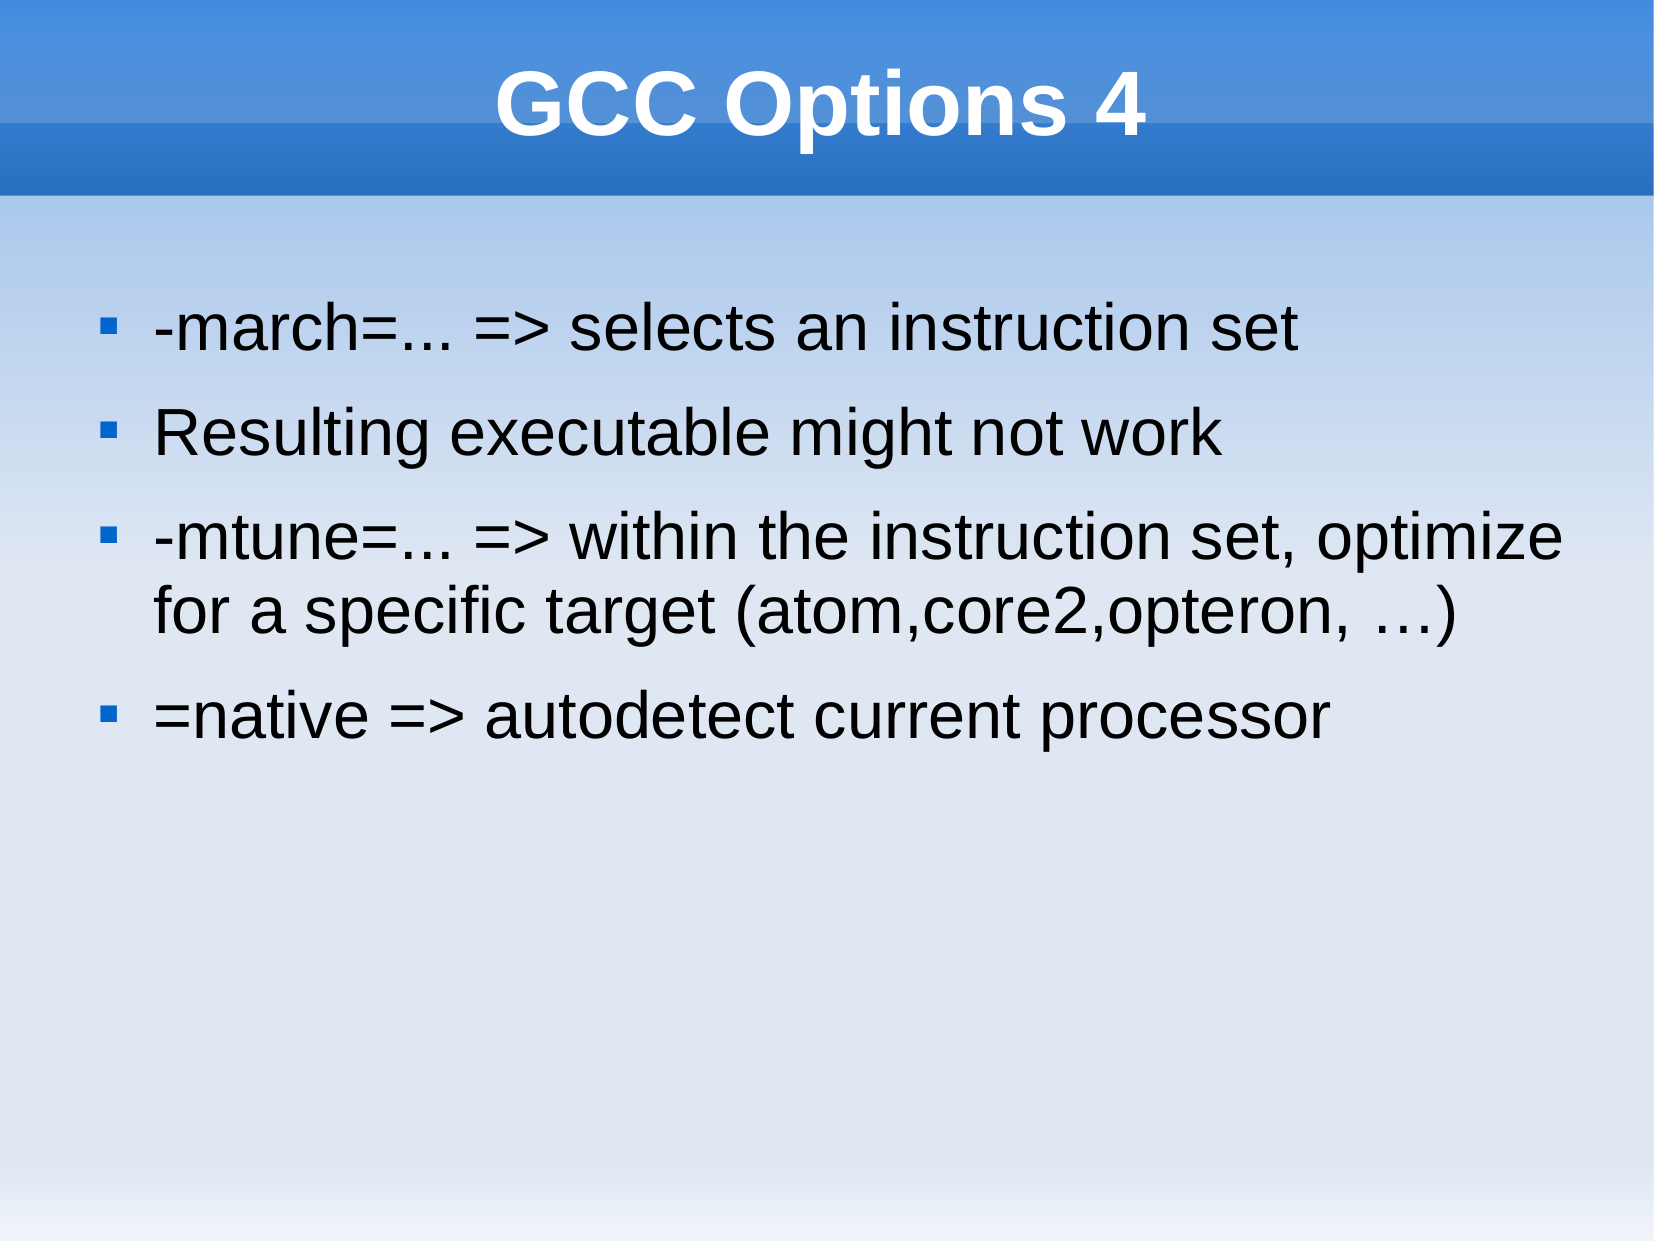

# GCC Options 4
-march=... => selects an instruction set
Resulting executable might not work
-mtune=... => within the instruction set, optimize for a specific target (atom,core2,opteron, …)
=native => autodetect current processor